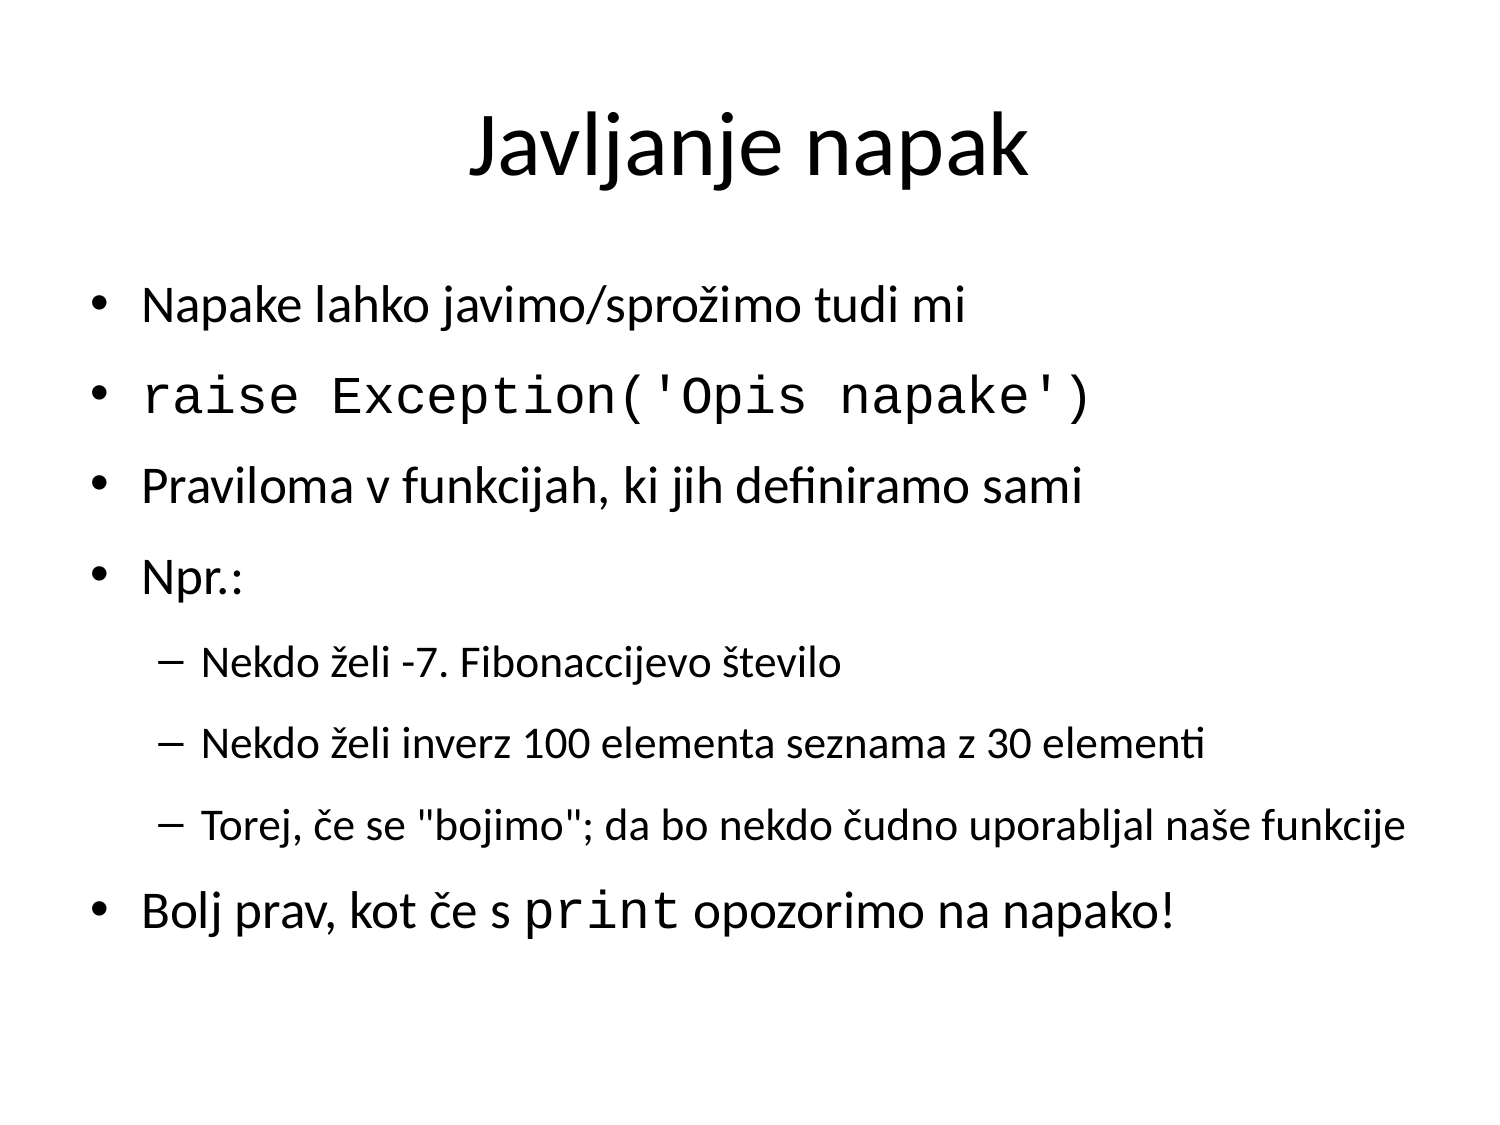

# Javljanje napak
Napake lahko javimo/sprožimo tudi mi
raise Exception('Opis napake')
Praviloma v funkcijah, ki jih definiramo sami
Npr.:
Nekdo želi -7. Fibonaccijevo število
Nekdo želi inverz 100 elementa seznama z 30 elementi
Torej, če se "bojimo"; da bo nekdo čudno uporabljal naše funkcije
Bolj prav, kot če s print opozorimo na napako!